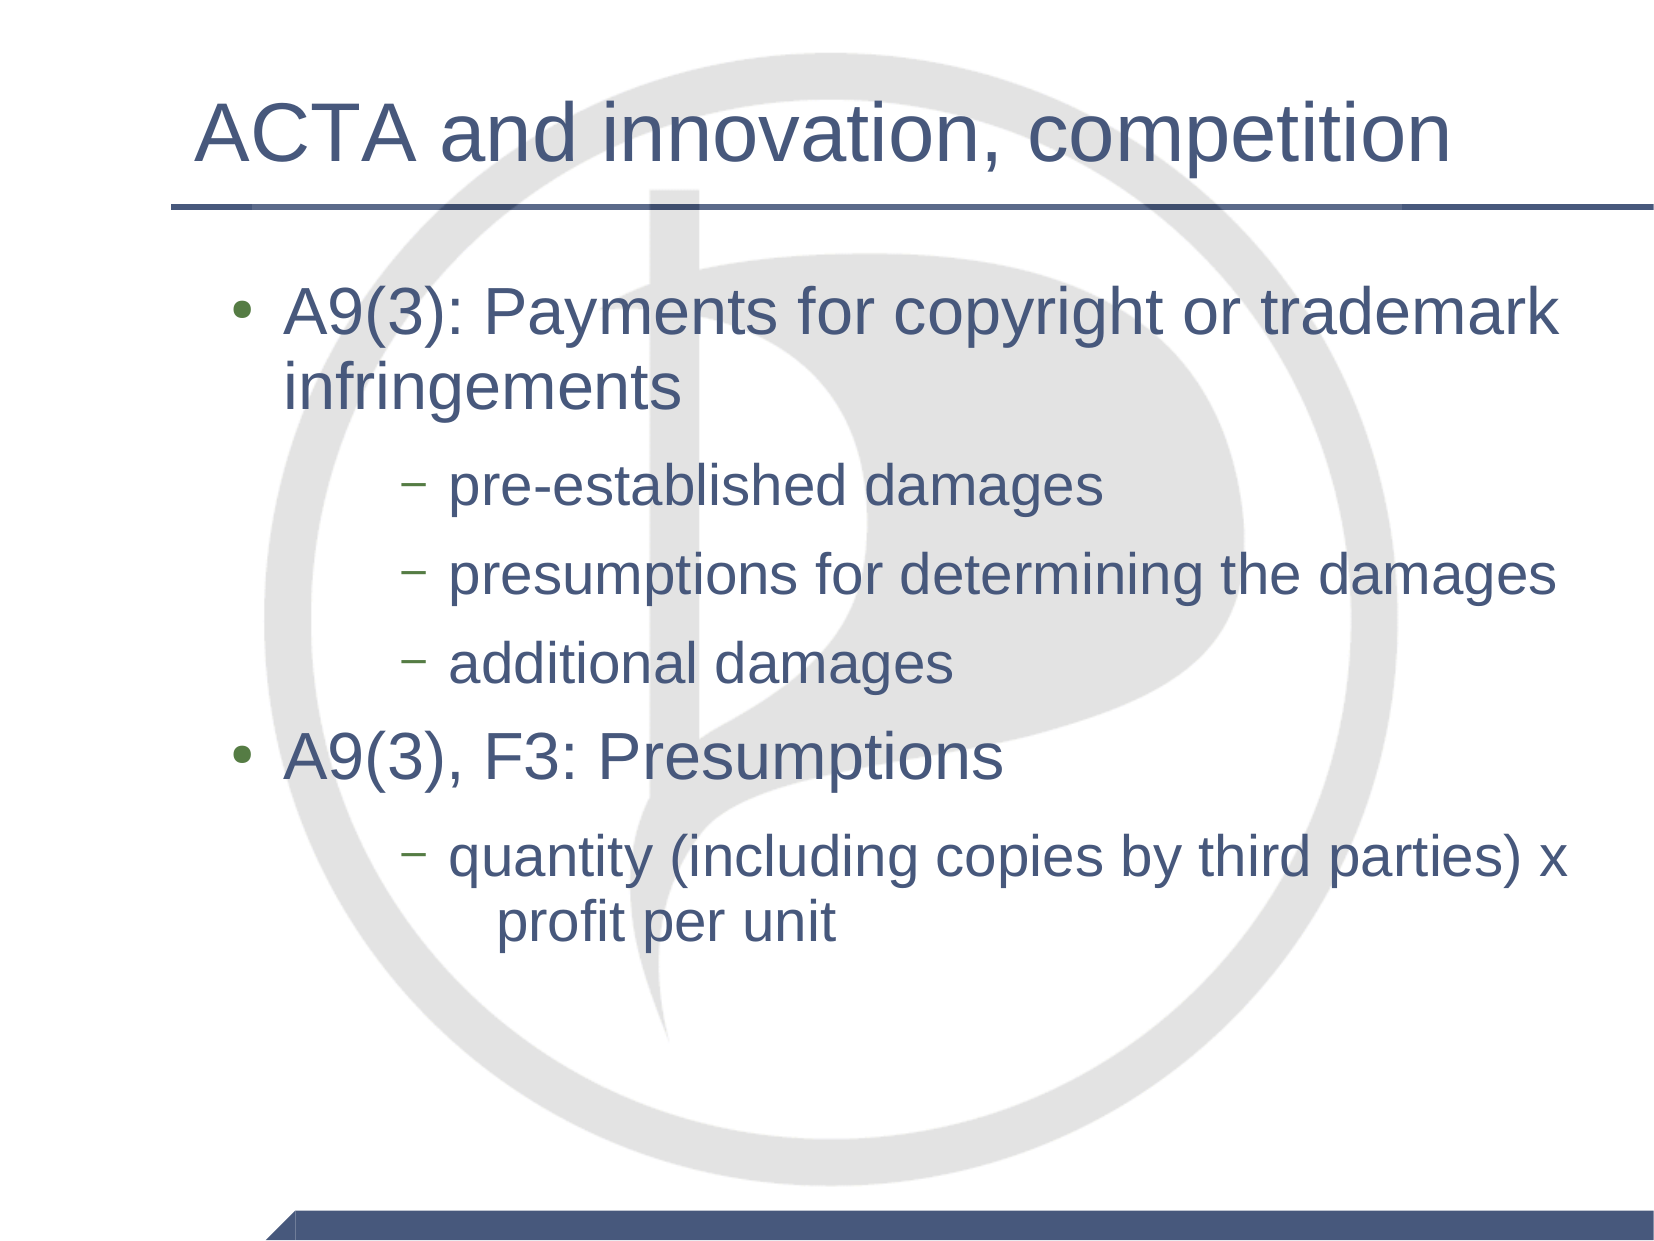

# ACTA and innovation, competition
A9(3): Payments for copyright or trademark infringements
pre-established damages
presumptions for determining the damages
additional damages
A9(3), F3: Presumptions
quantity (including copies by third parties) x profit per unit